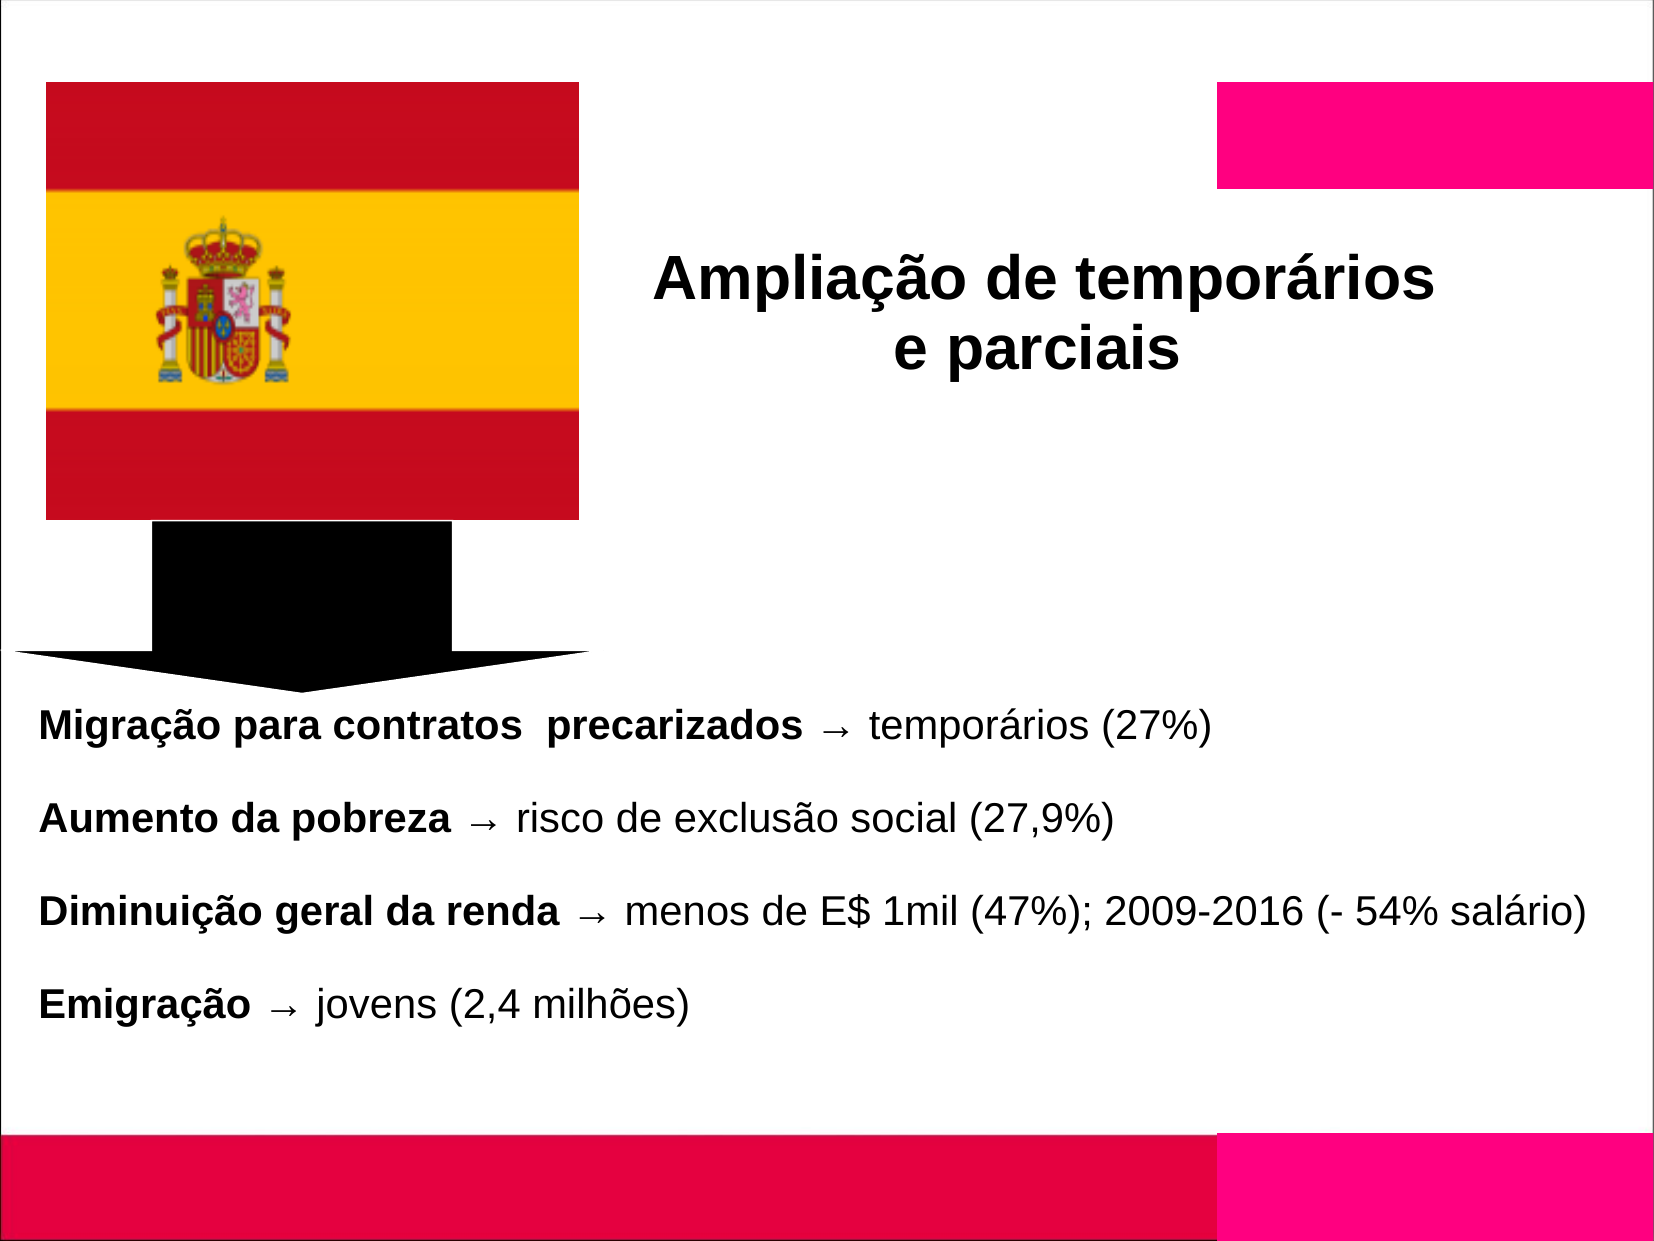

Ampliação de temporários
 e parciais
Migração para contratos precarizados → temporários (27%)
Aumento da pobreza → risco de exclusão social (27,9%)
Diminuição geral da renda → menos de E$ 1mil (47%); 2009-2016 (- 54% salário)
Emigração → jovens (2,4 milhões)